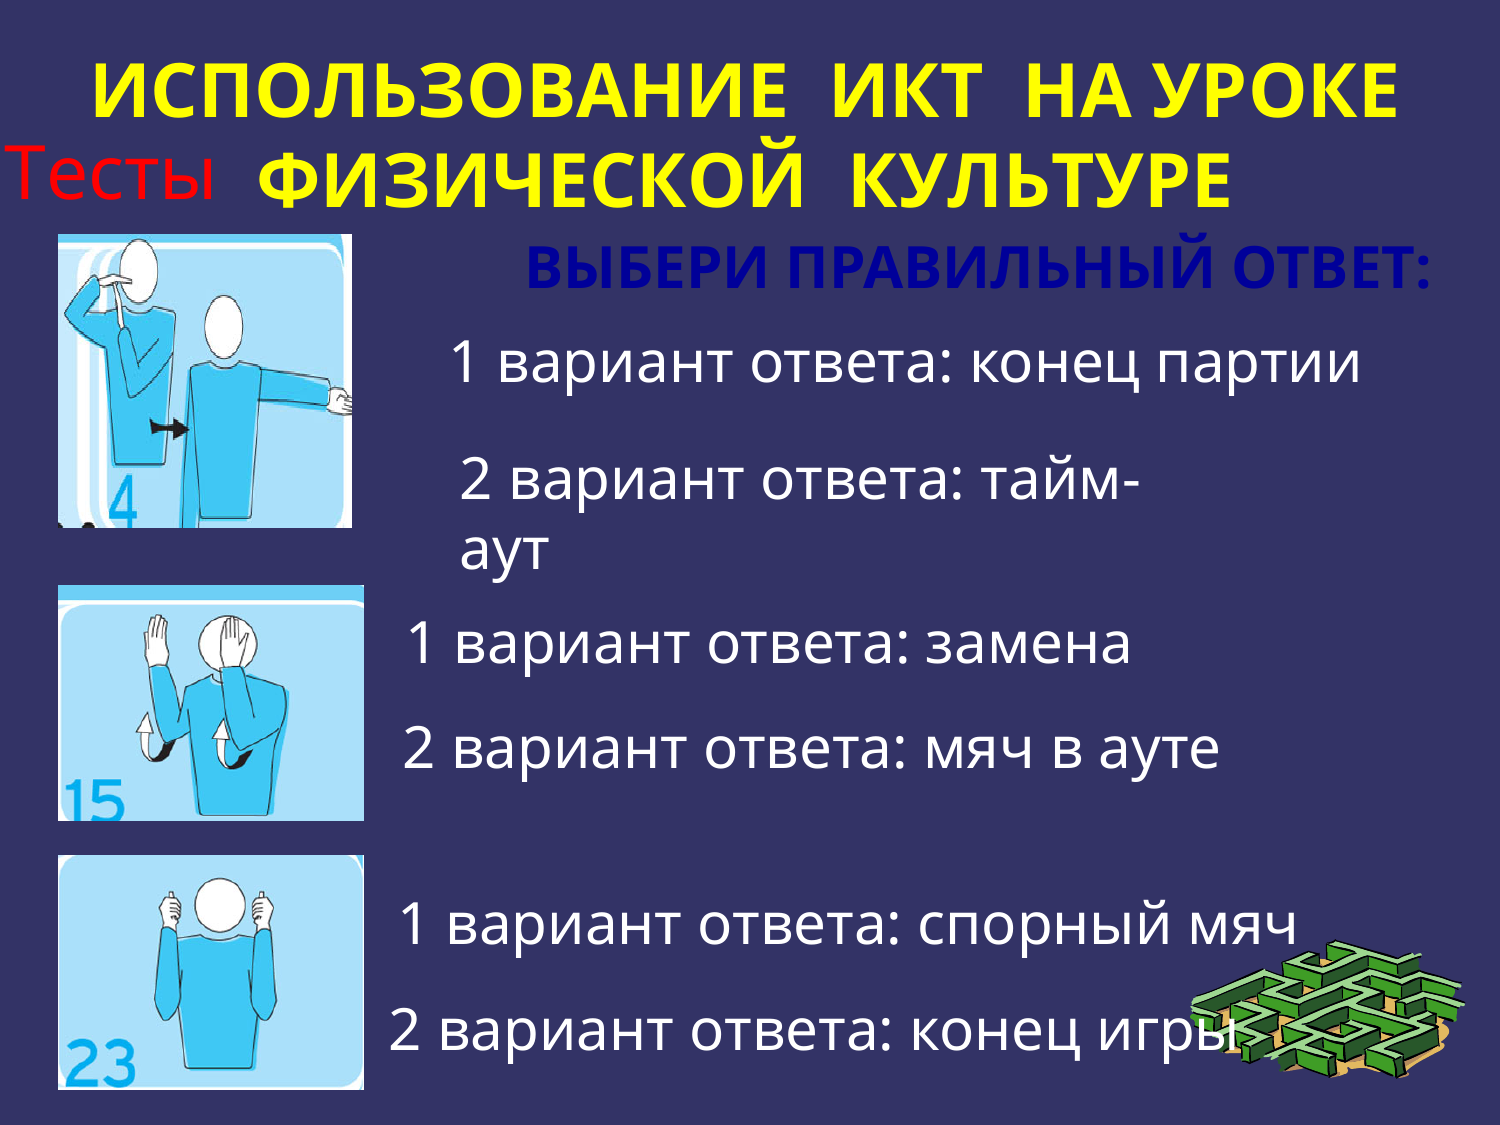

# ИСПОЛЬЗОВАНИЕ ИКТ НА УРОКЕ ФИЗИЧЕСКОЙ КУЛЬТУРЕ
Тесты
ВЫБЕРИ ПРАВИЛЬНЫЙ ОТВЕТ:
1 вариант ответа: конец партии
2 вариант ответа: тайм-аут
1 вариант ответа: замена
2 вариант ответа: мяч в ауте
1 вариант ответа: спорный мяч
2 вариант ответа: конец игры